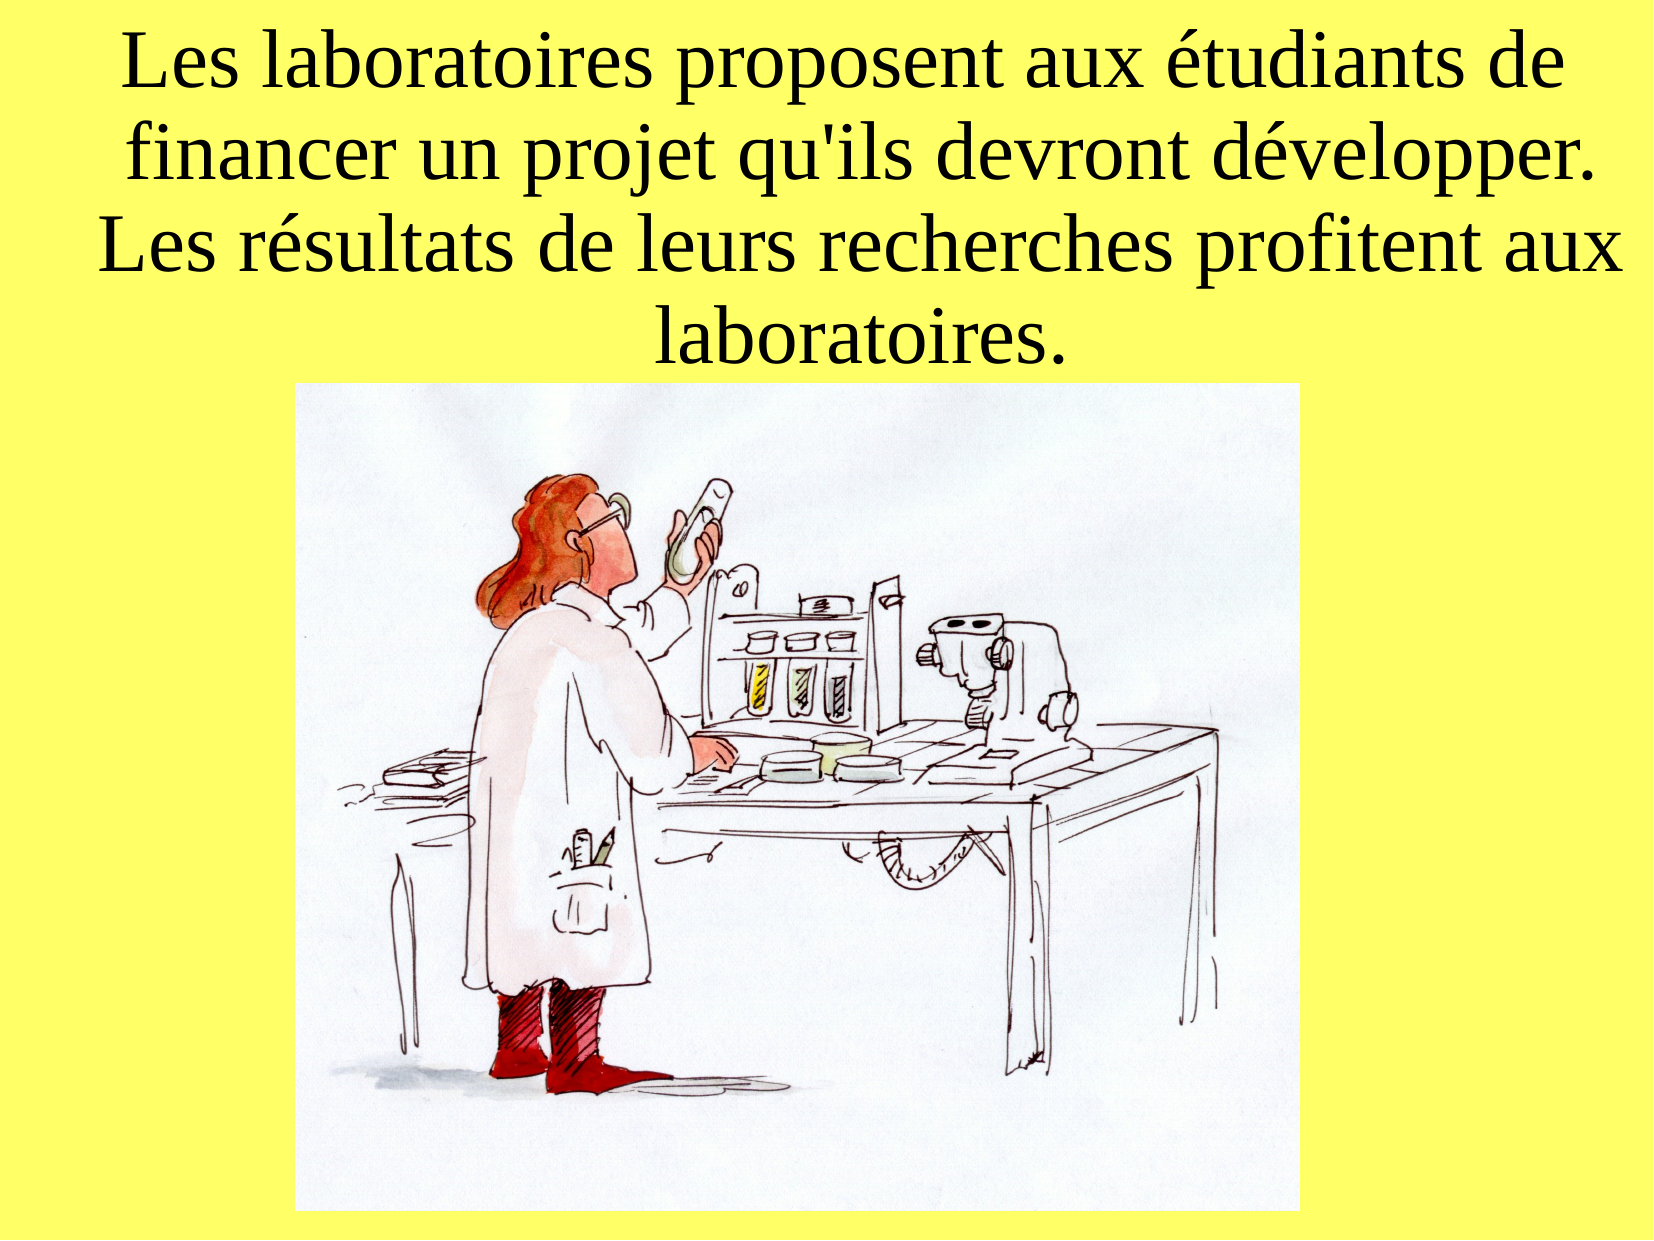

# Les laboratoires proposent aux étudiants de financer un projet qu'ils devront développer. Les résultats de leurs recherches profitent aux laboratoires.